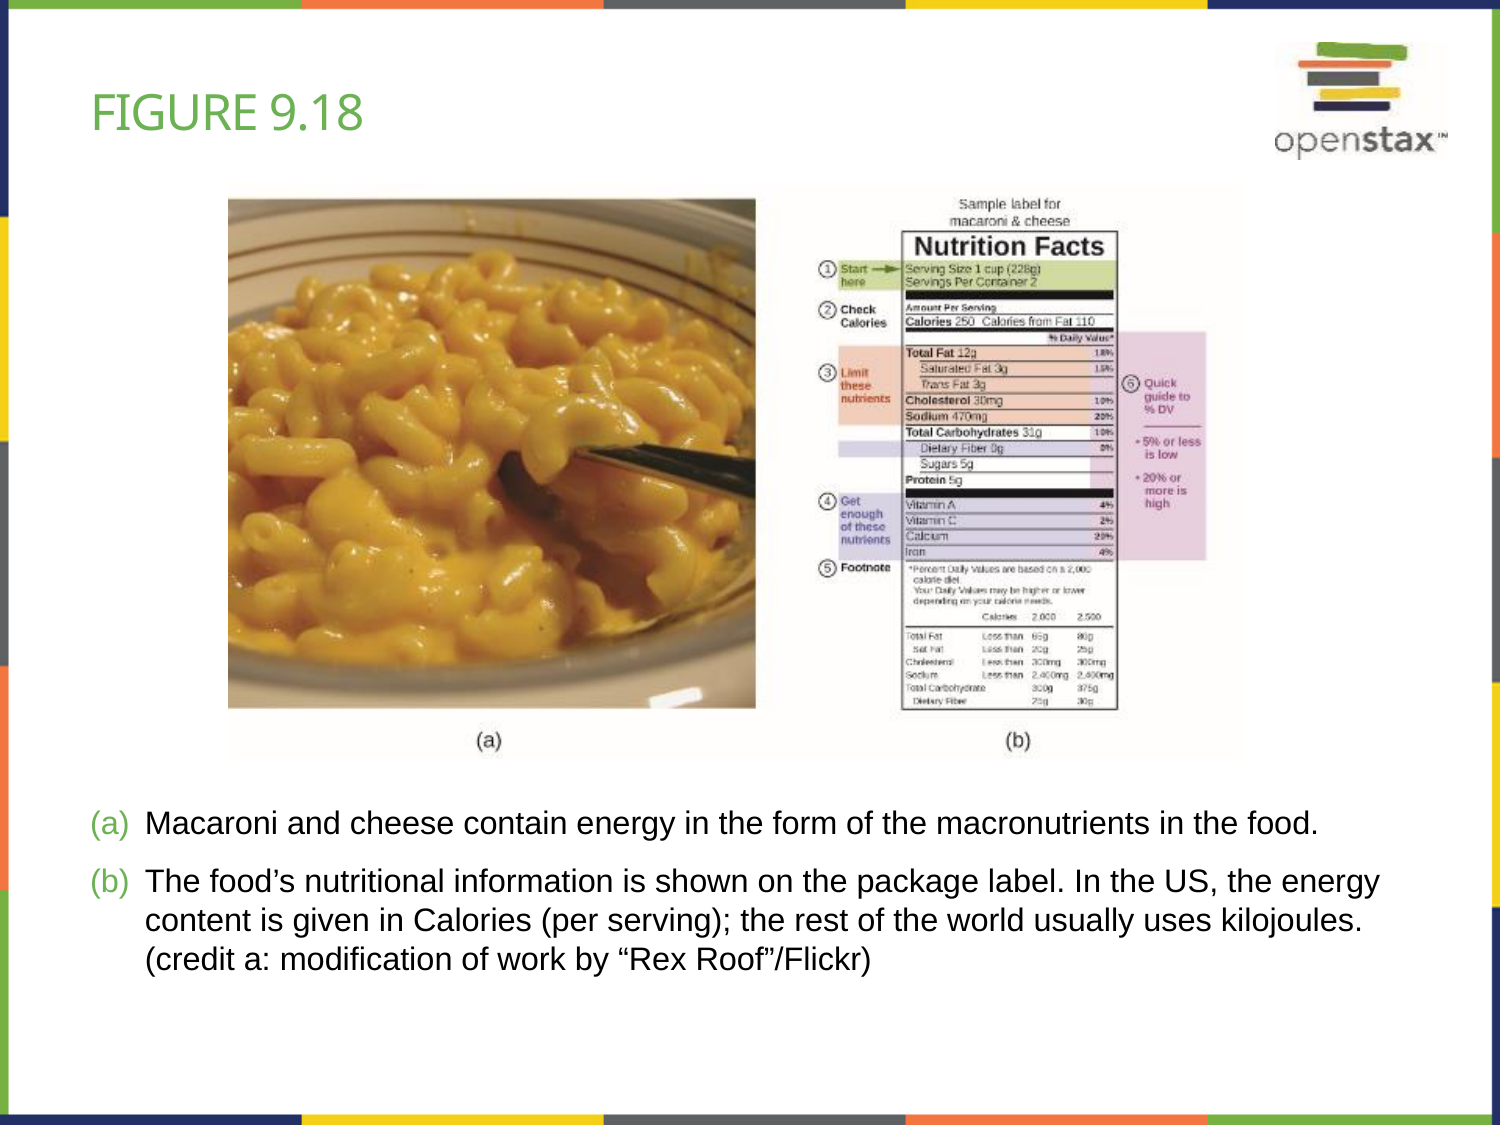

# Figure 9.18
Macaroni and cheese contain energy in the form of the macronutrients in the food.
The food’s nutritional information is shown on the package label. In the US, the energy content is given in Calories (per serving); the rest of the world usually uses kilojoules. (credit a: modification of work by “Rex Roof”/Flickr)